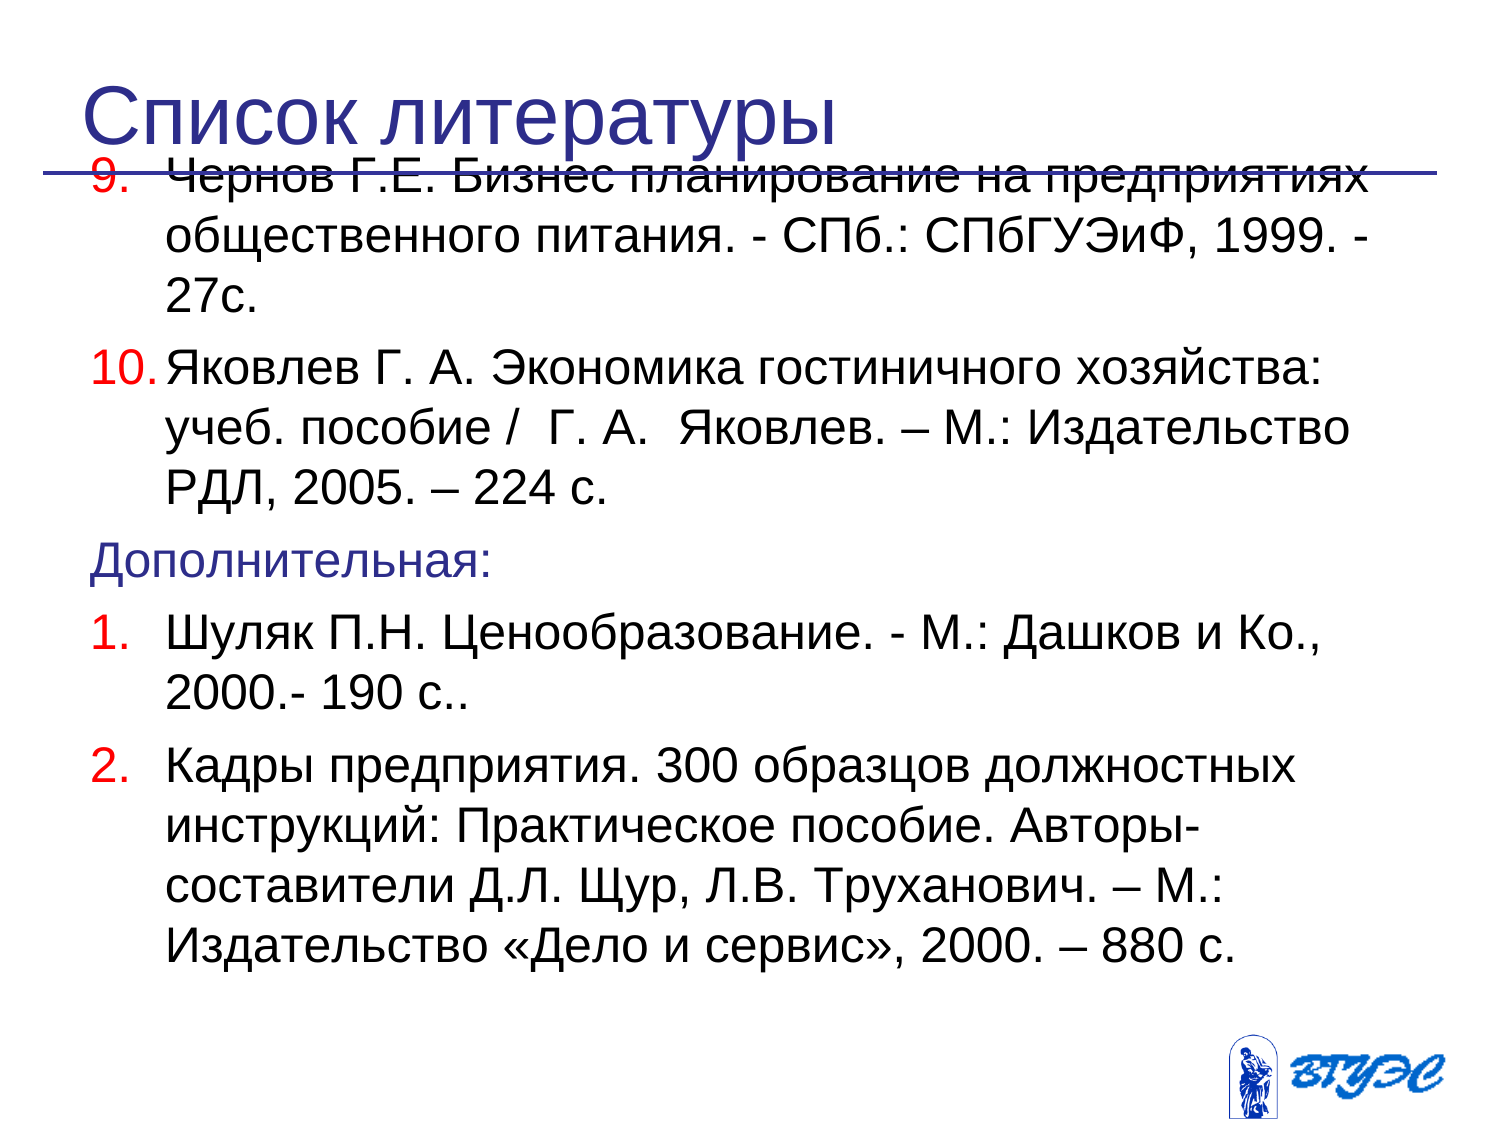

Список литературы
# Чернов Г.Е. Бизнес планирование на предприятиях общественного питания. - СПб.: СПбГУЭиФ, 1999. - 27с.
Яковлев Г. А. Экономика гостиничного хозяйства: учеб. пособие / Г. А. Яковлев. – М.: Издательство РДЛ, 2005. – 224 с.
Дополнительная:
Шуляк П.Н. Ценообразование. - М.: Дашков и Ко., 2000.- 190 с..
Кадры предприятия. 300 образцов должностных инструкций: Практическое пособие. Авторы-составители Д.Л. Щур, Л.В. Труханович. – М.: Издательство «Дело и сервис», 2000. – 880 с.